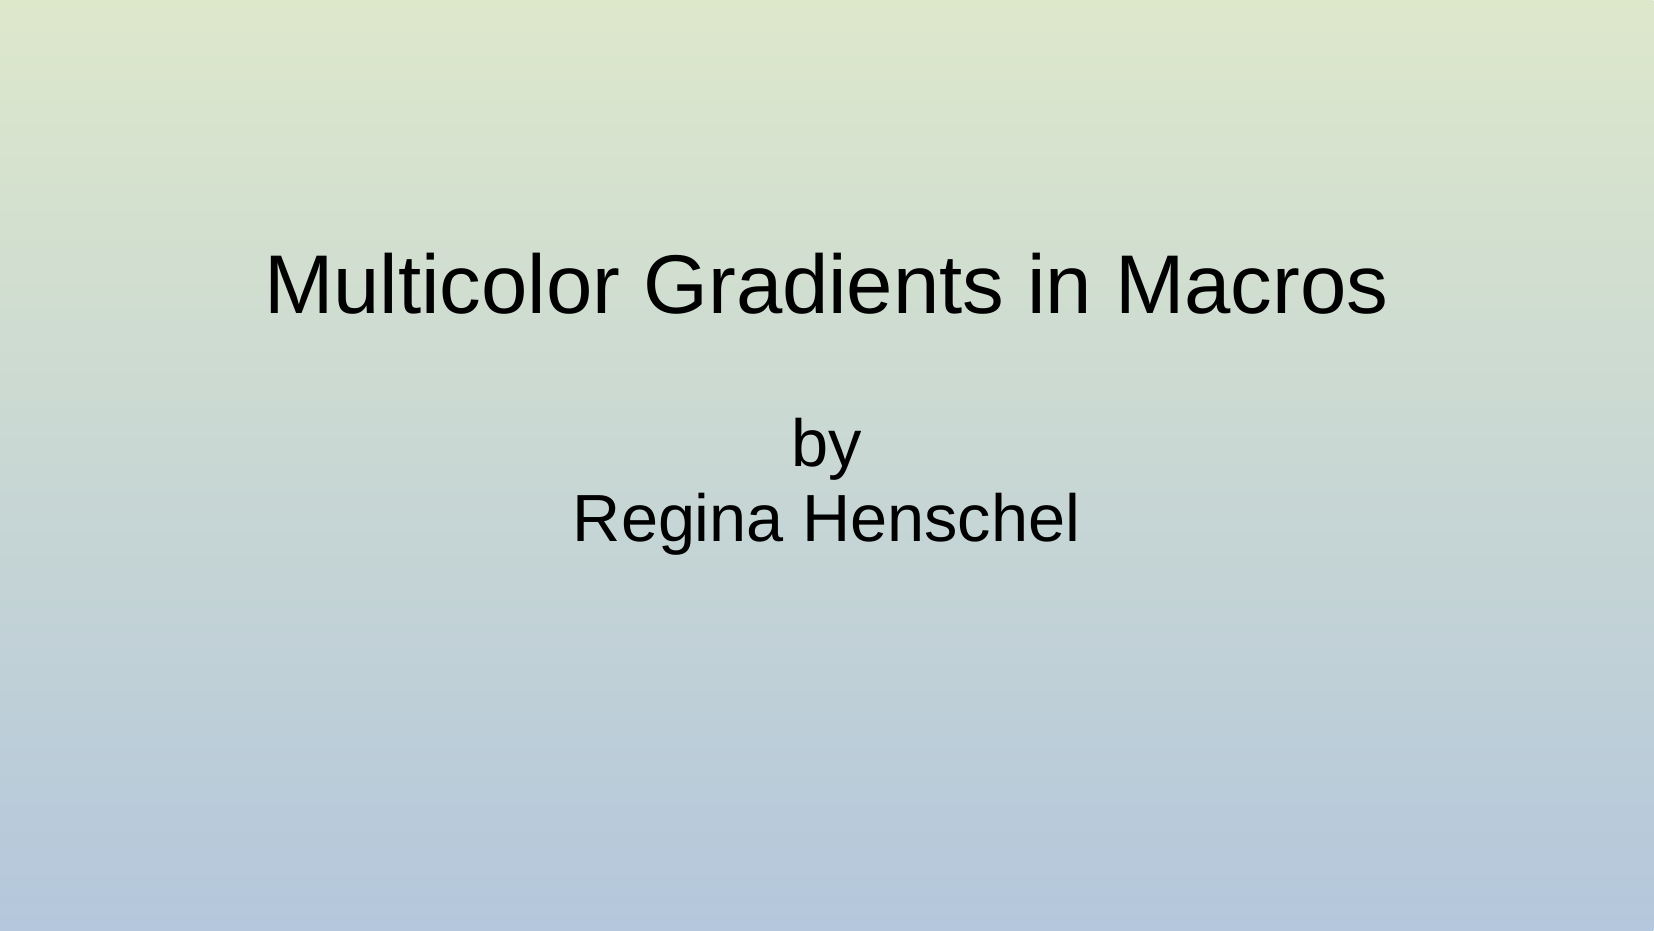

# Multicolor Gradients in Macros
by
Regina Henschel